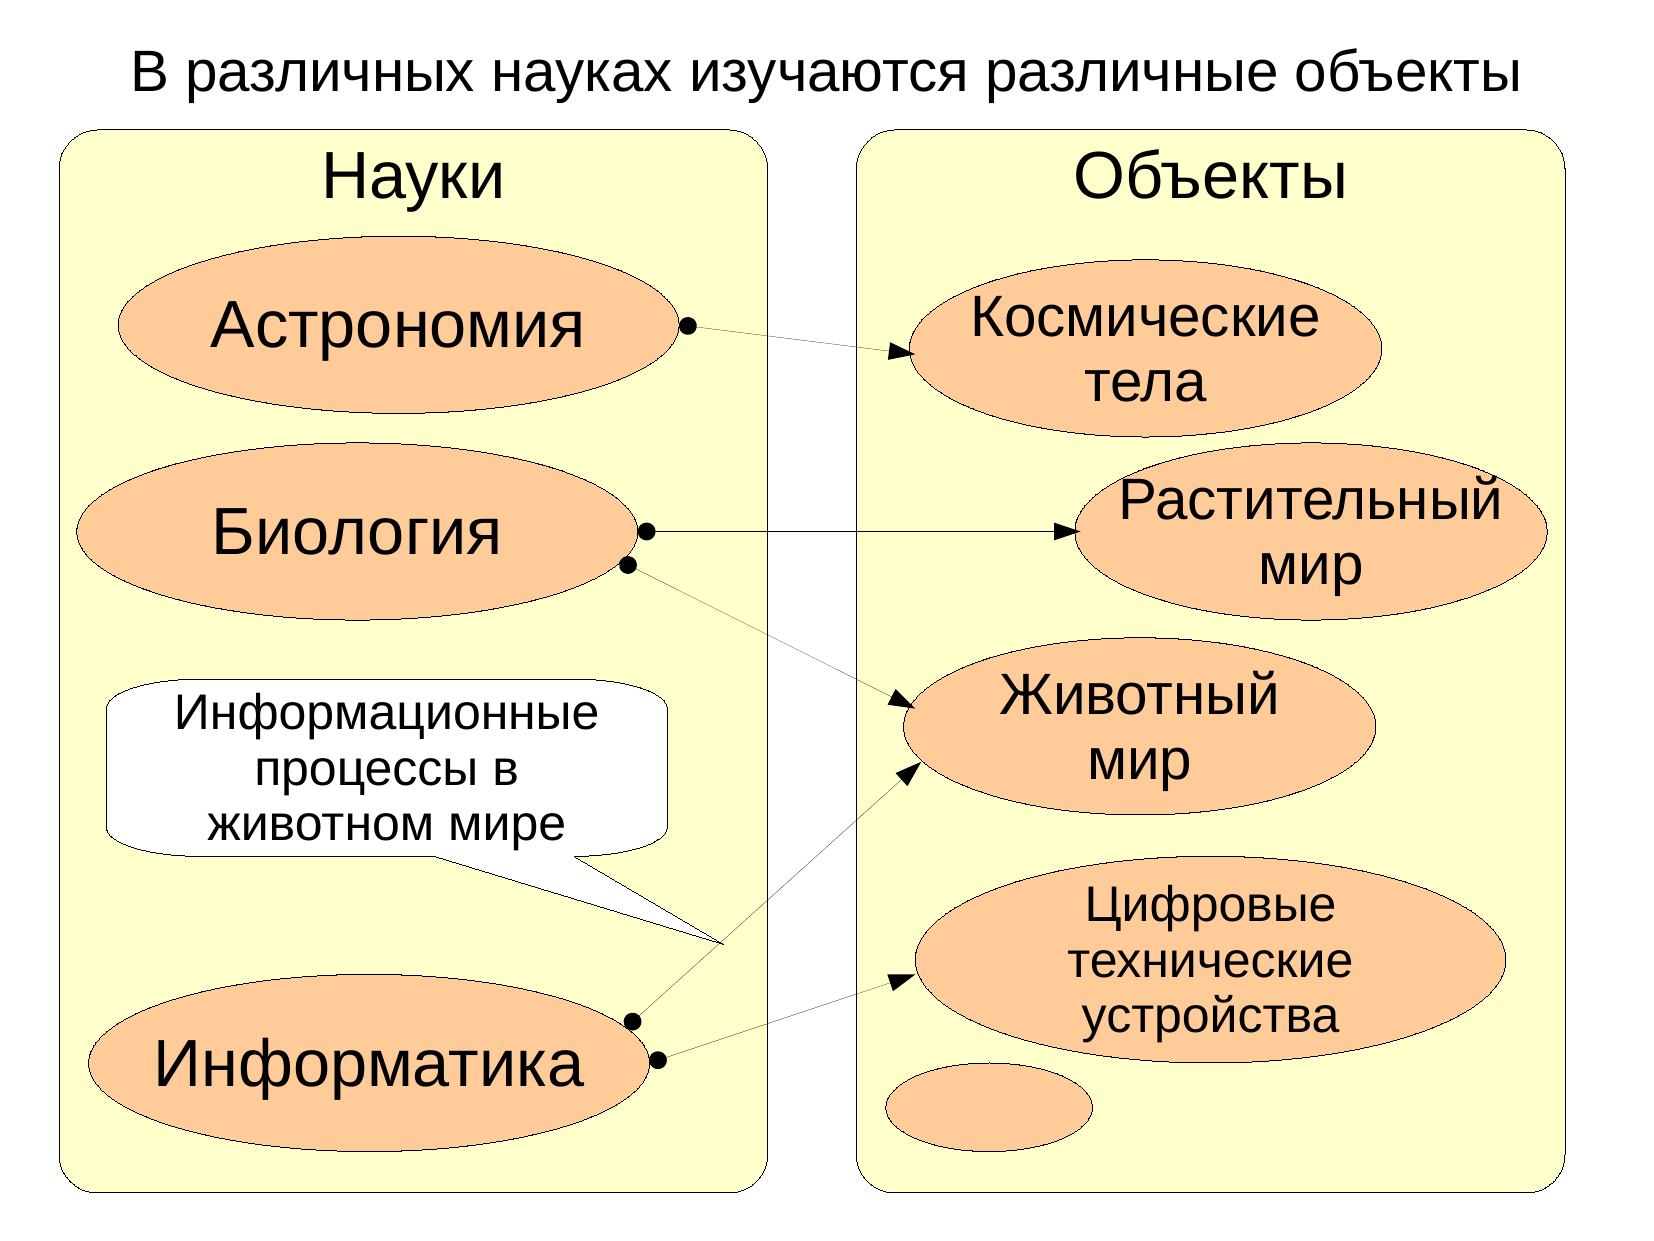

В различных науках изучаются различные объекты
Науки
Объекты
Астрономия
Космические
тела
Биология
Растительный
мир
Животный
мир
Информационные
процессы в животном мире
Цифровые
технические
устройства
Информатика